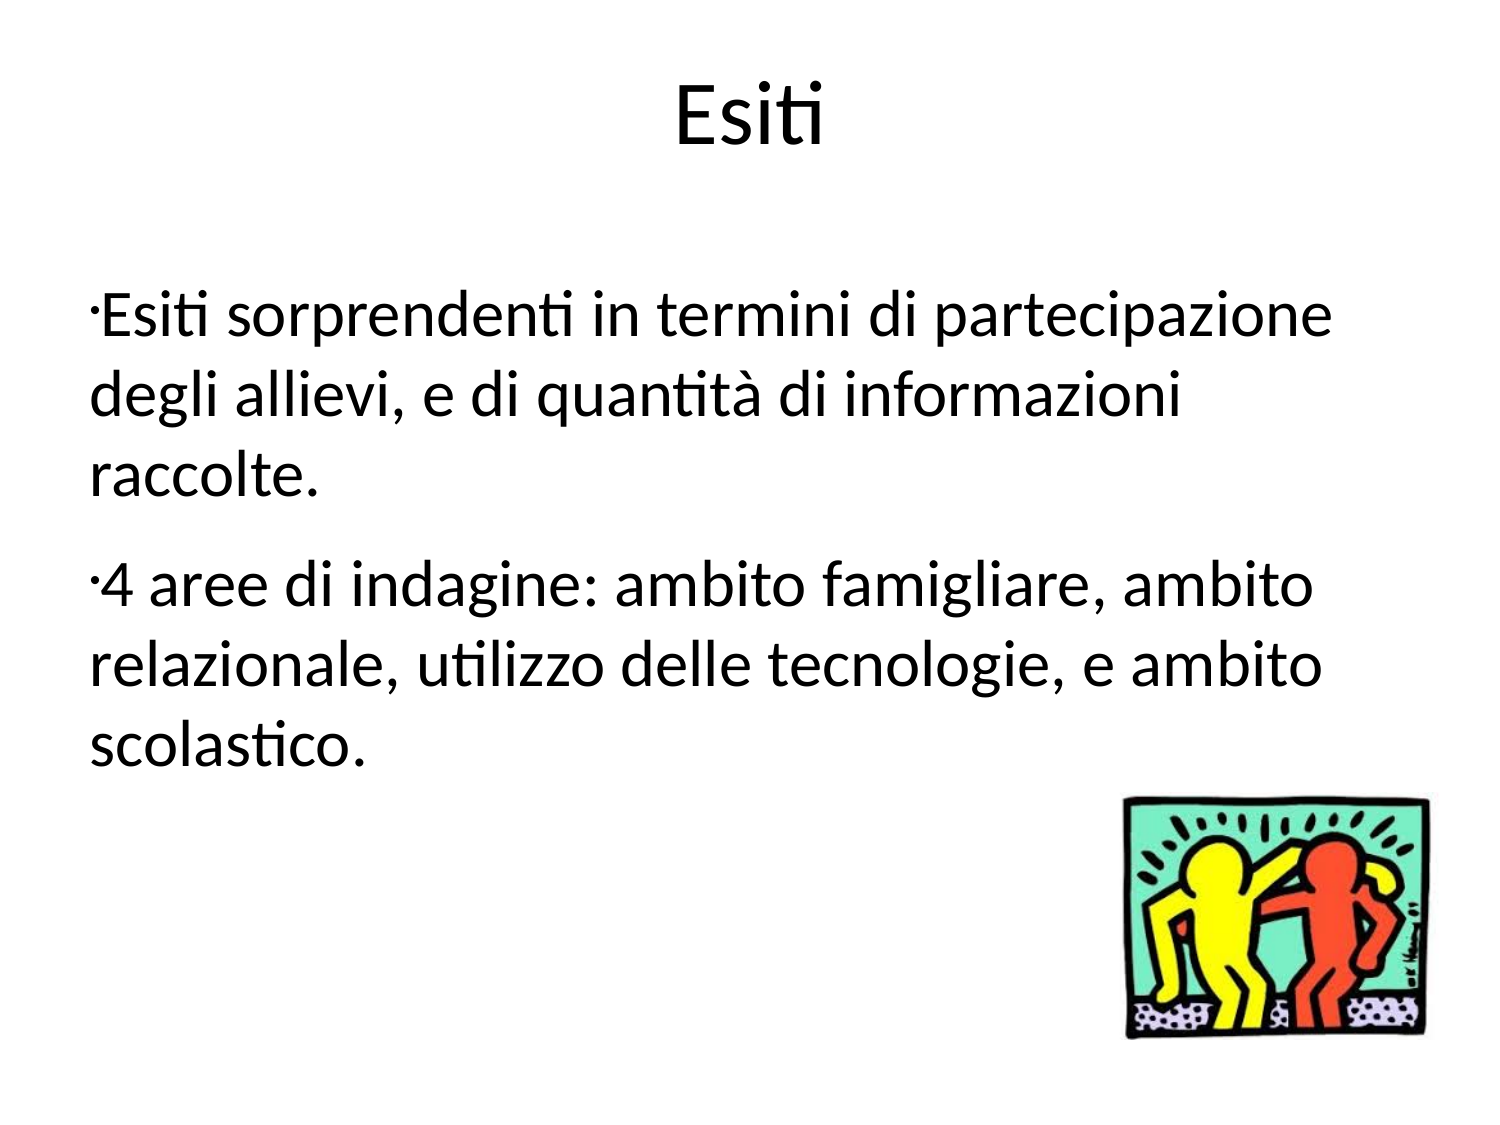

# Esiti
Esiti sorprendenti in termini di partecipazione degli allievi, e di quantità di informazioni raccolte.
4 aree di indagine: ambito famigliare, ambito relazionale, utilizzo delle tecnologie, e ambito scolastico.